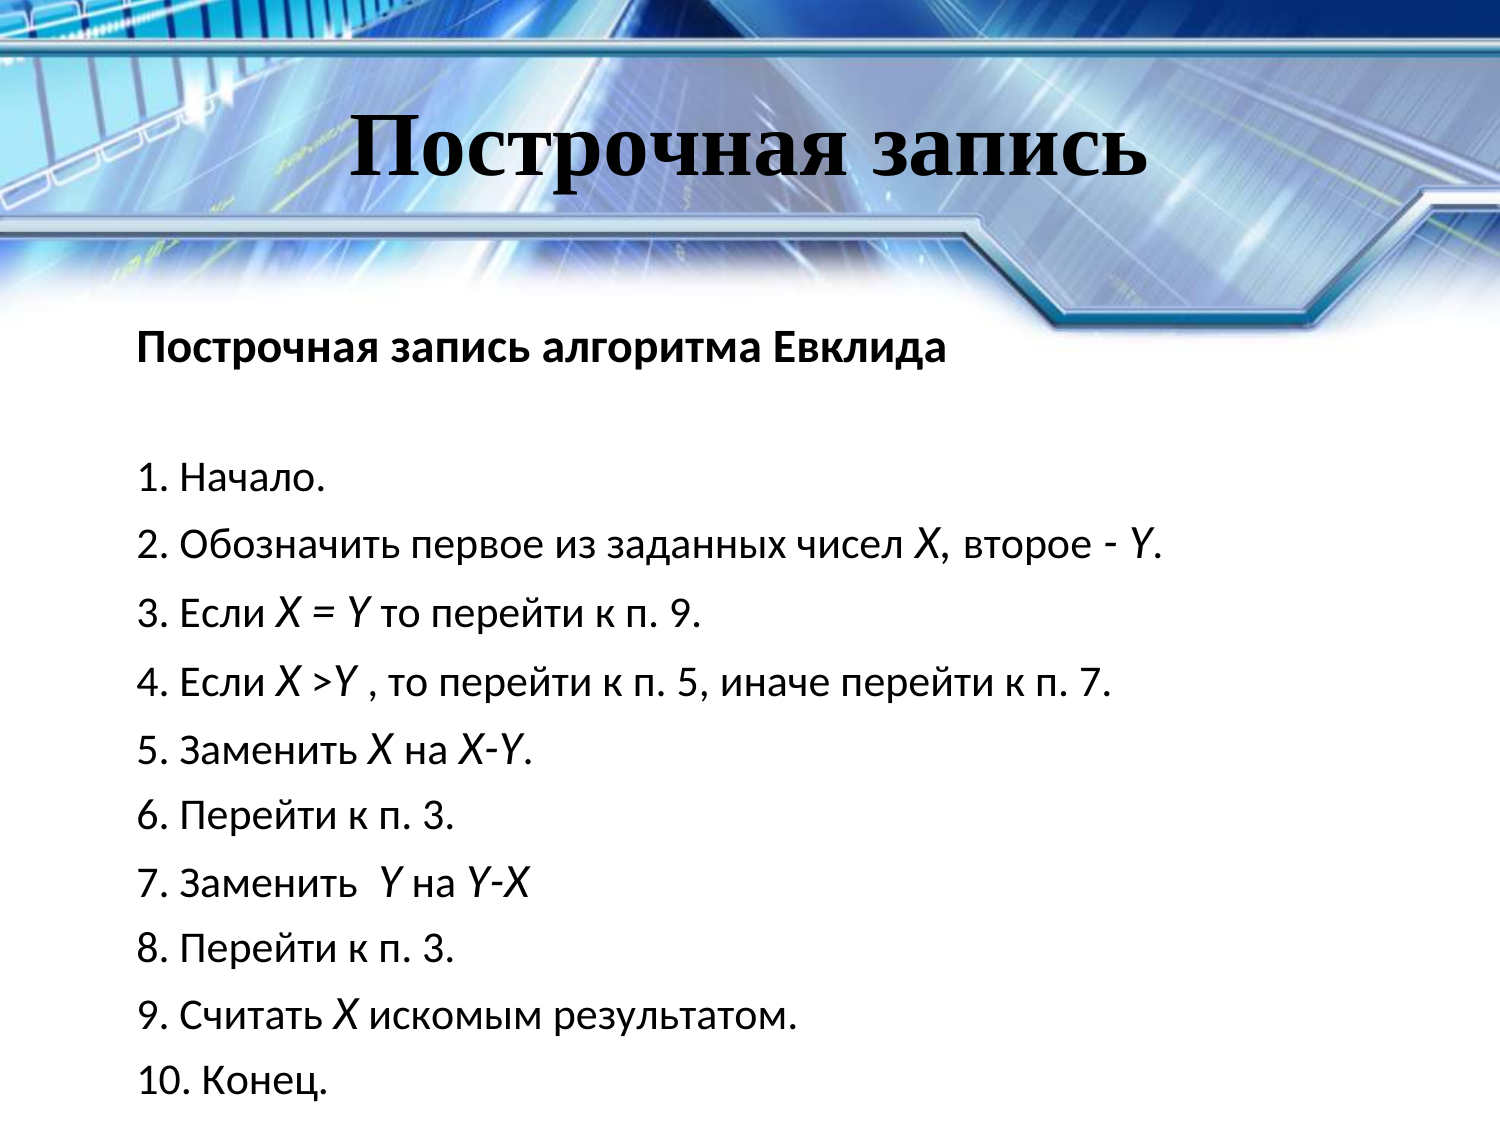

# Построчная запись
Построчная запись алгоритма Евклида
1. Начало.
2. Обозначить первое из заданных чисел Х, второе - Y.
3. Если Х = Y то перейти к п. 9.
4. Если X >Y , то перейти к п. 5, иначе перейти к п. 7.
5. Заменить X на X-Y.
6. Перейти к п. 3.
7. Заменить Y на Y-X
8. Перейти к п. 3.
9. Считать Х искомым результатом.
10. Конец.